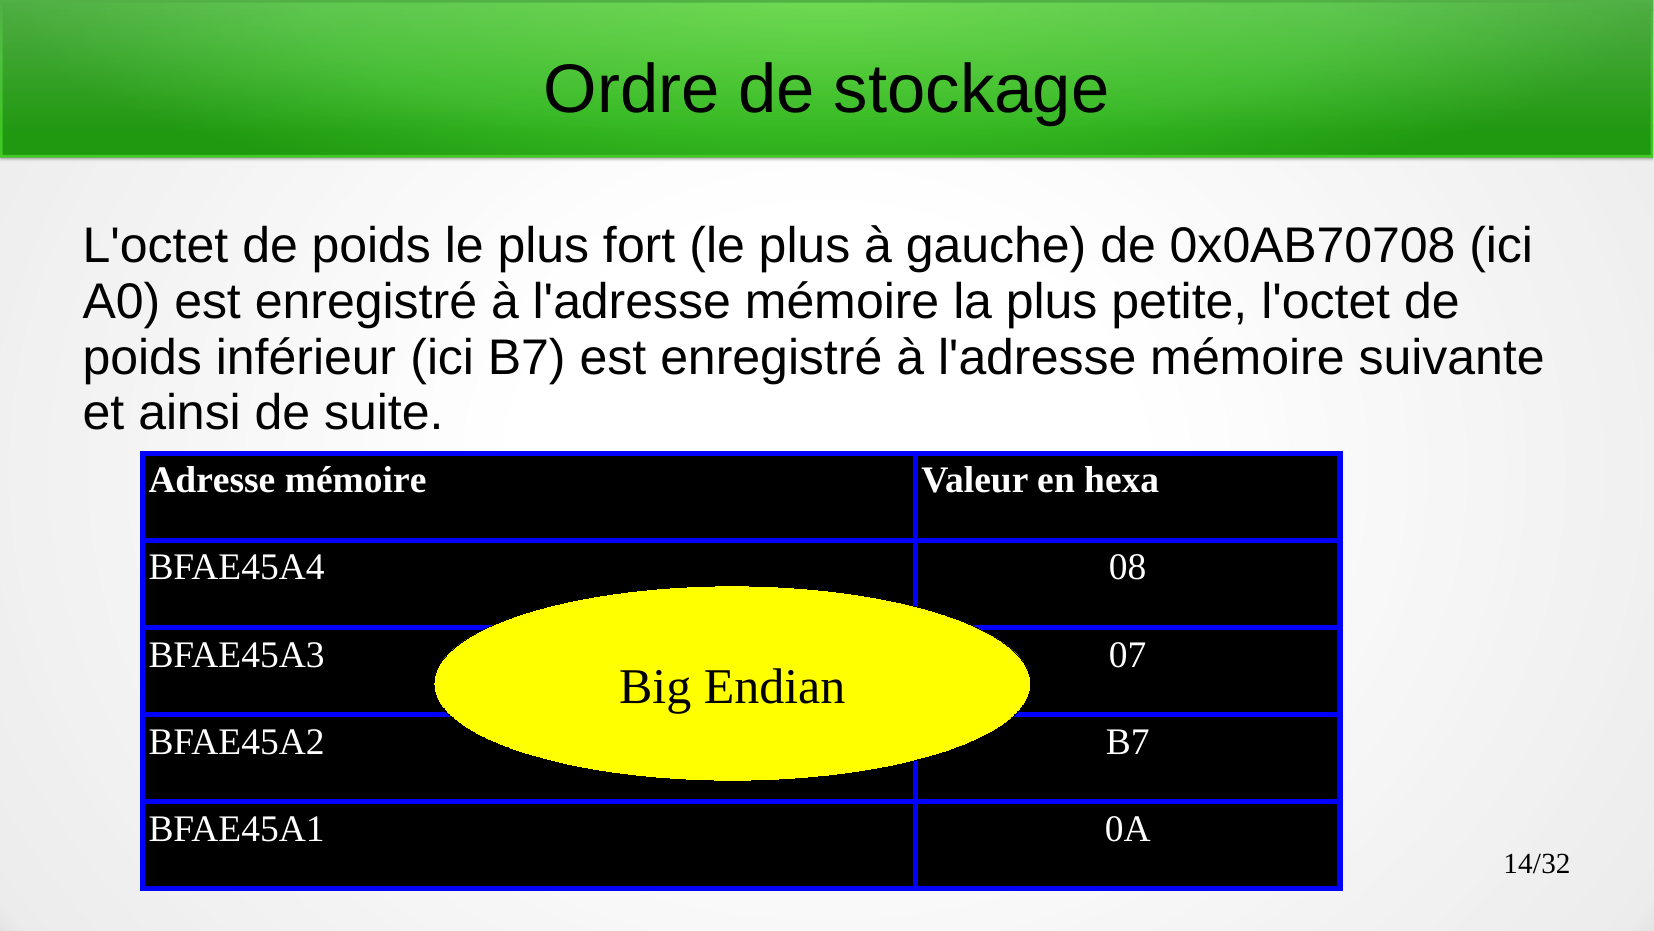

# Ordre de stockage
L'octet de poids le plus fort (le plus à gauche) de 0x0AB70708 (ici A0) est enregistré à l'adresse mémoire la plus petite, l'octet de poids inférieur (ici B7) est enregistré à l'adresse mémoire suivante et ainsi de suite.
| Adresse mémoire | Valeur en hexa |
| --- | --- |
| BFAE45A4 | 08 |
| BFAE45A3 | 07 |
| BFAE45A2 | B7 |
| BFAE45A1 | 0A |
Big Endian
14